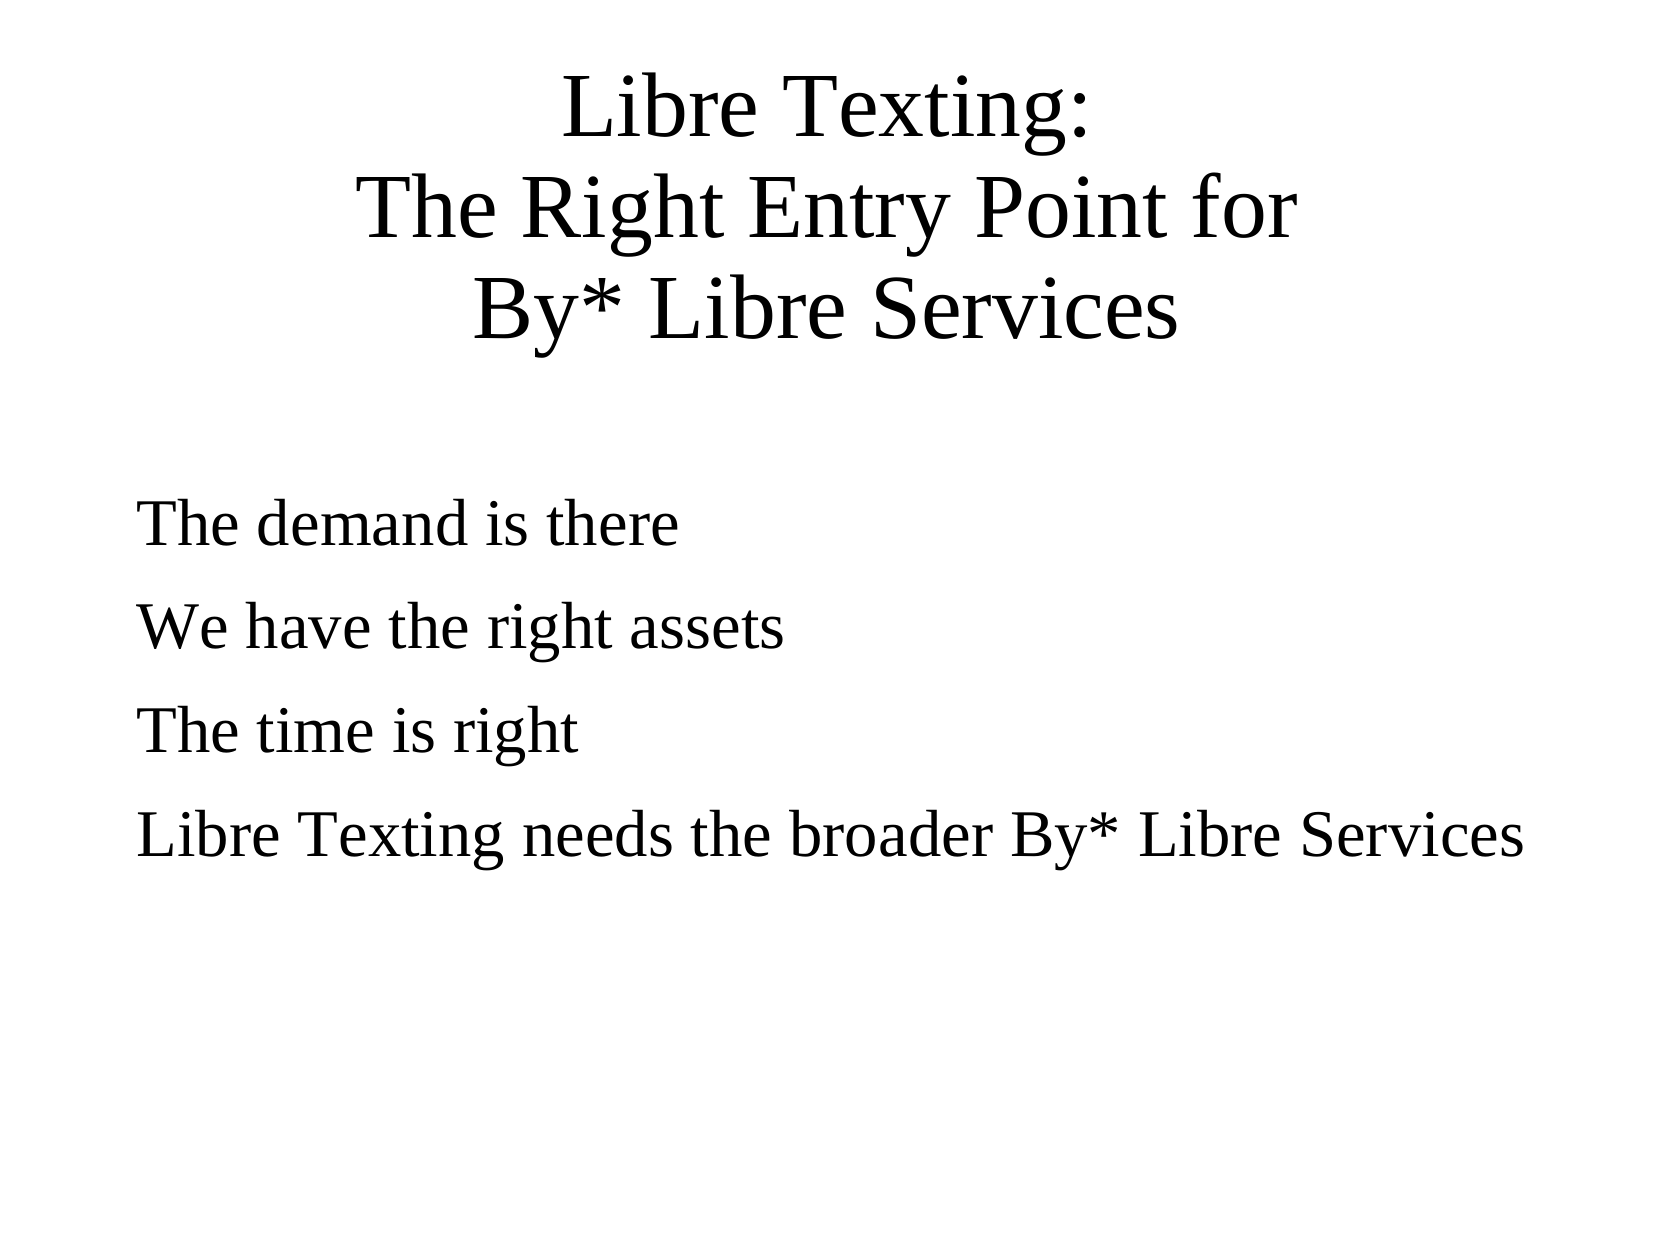

# Libre Texting: The Right Entry Point for By* Libre Services
The demand is there
We have the right assets
The time is right
Libre Texting needs the broader By* Libre Services